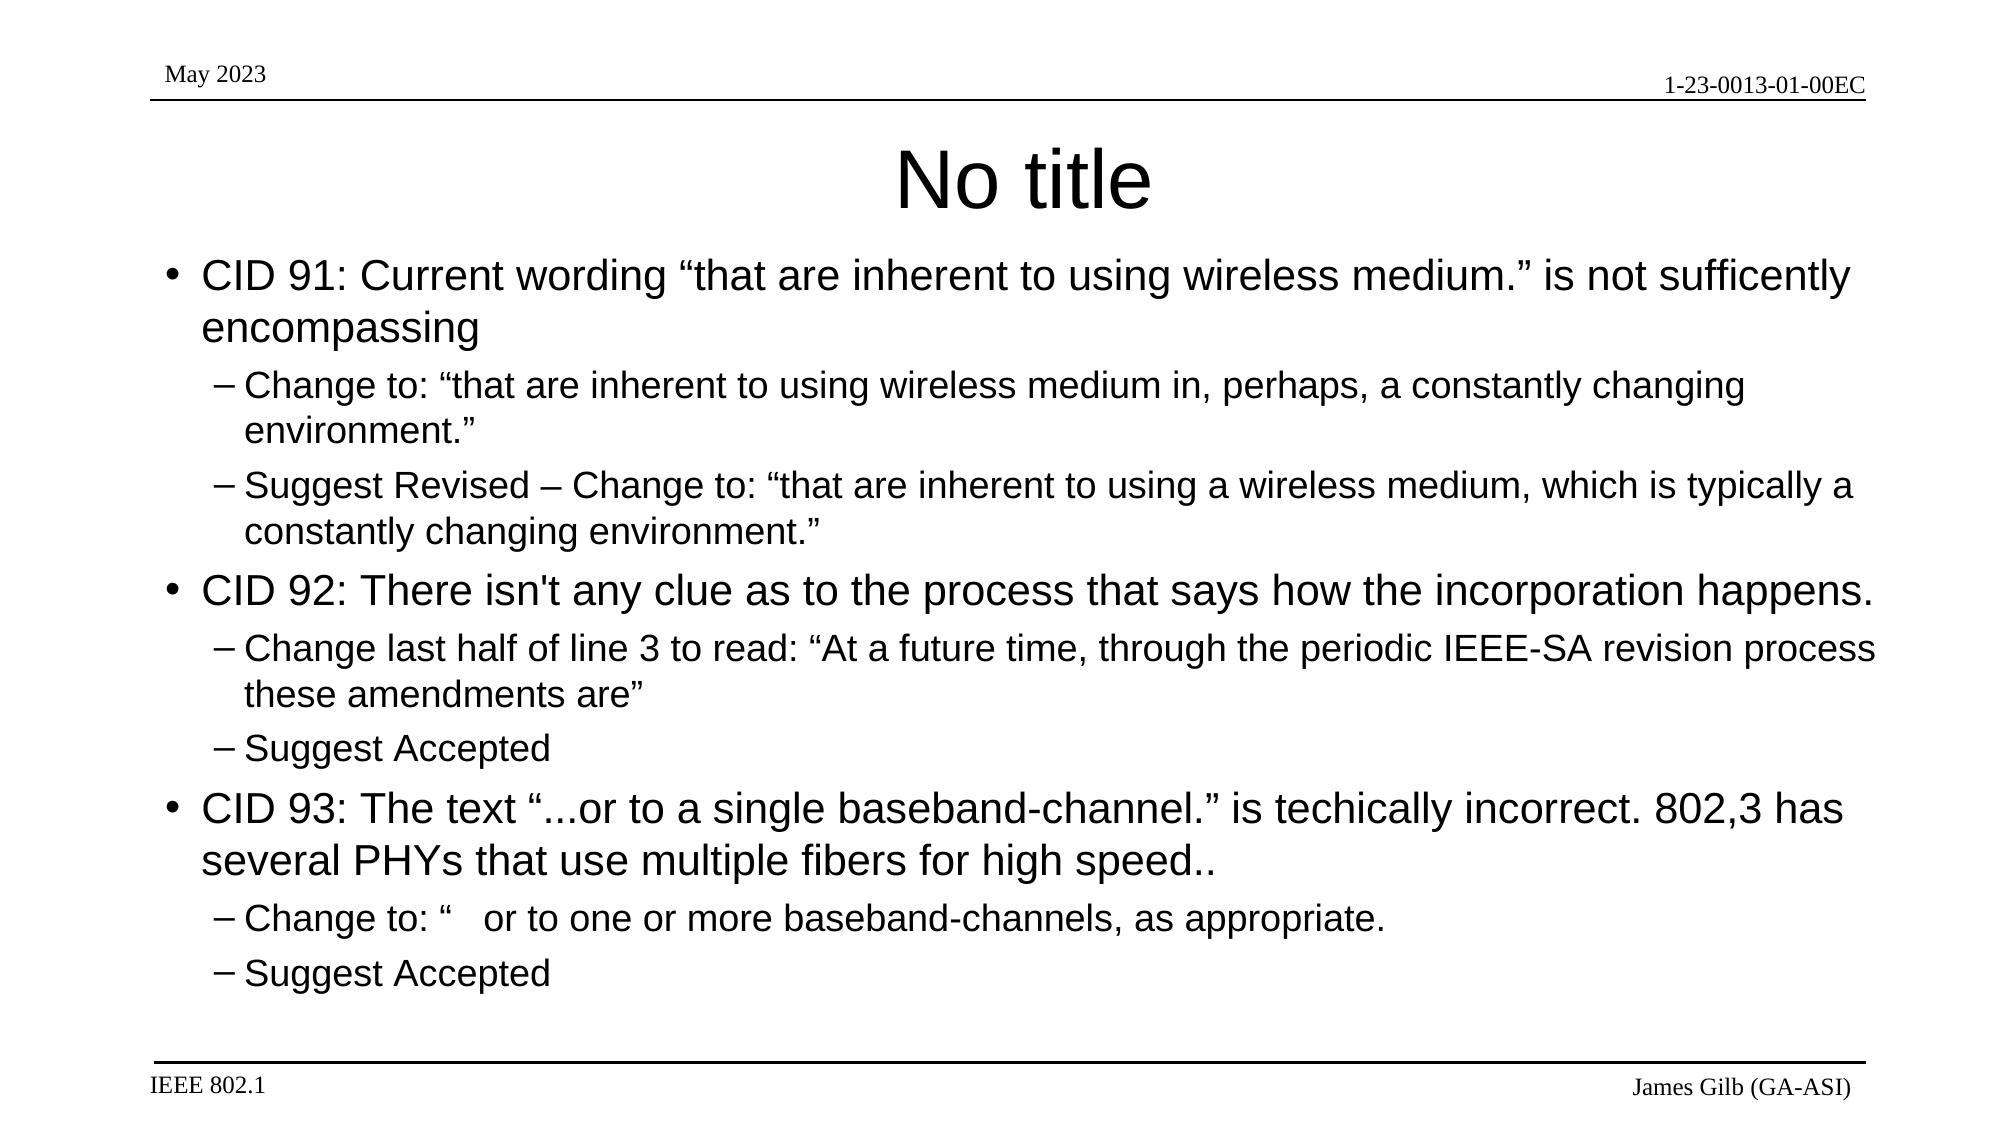

# No title
CID 91: Current wording “that are inherent to using wireless medium.” is not sufficently encompassing
Change to: “that are inherent to using wireless medium in, perhaps, a constantly changing environment.”
Suggest Revised – Change to: “that are inherent to using a wireless medium, which is typically a constantly changing environment.”
CID 92: There isn't any clue as to the process that says how the incorporation happens.
Change last half of line 3 to read: “At a future time, through the periodic IEEE-SA revision process these amendments are”
Suggest Accepted
CID 93: The text “...or to a single baseband-channel.” is techically incorrect. 802,3 has several PHYs that use multiple fibers for high speed..
Change to: “ or to one or more baseband-channels, as appropriate.
Suggest Accepted